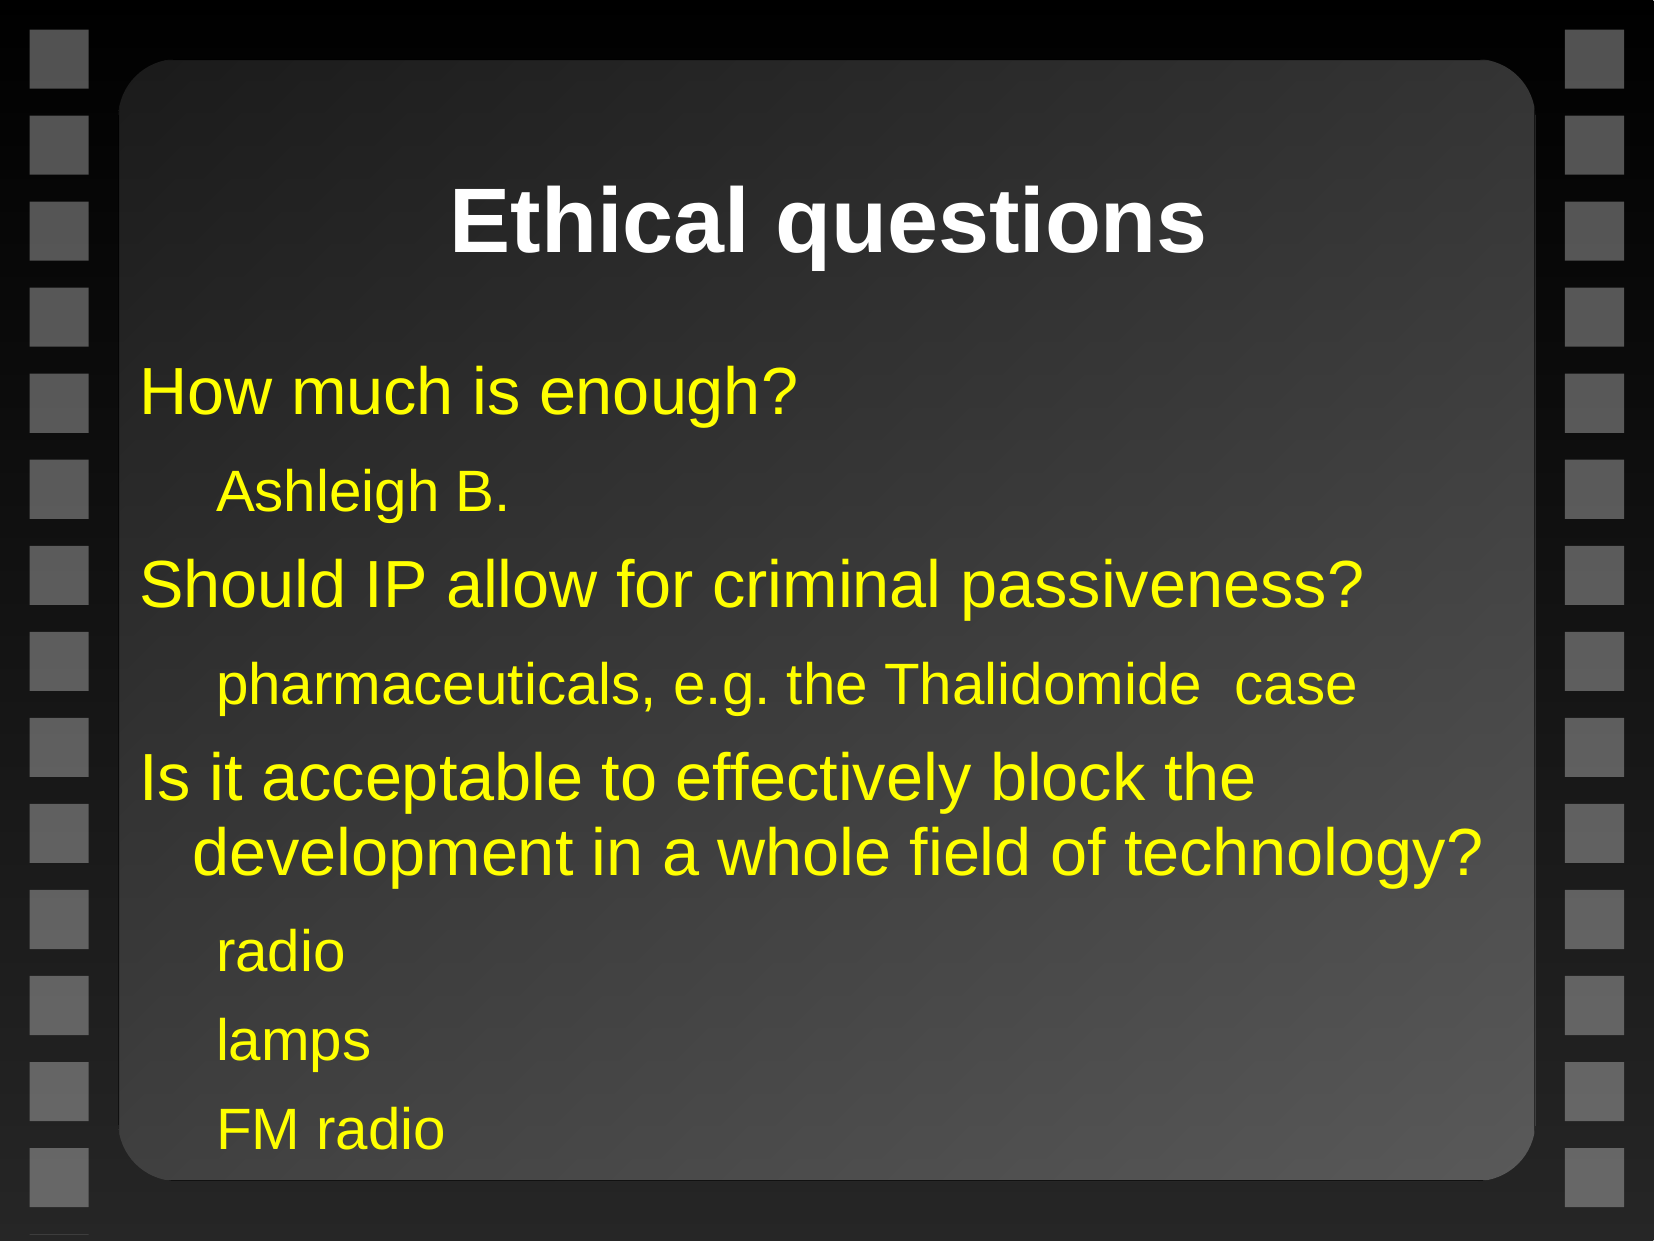

# Ethical questions
How much is enough?
Ashleigh B.
Should IP allow for criminal passiveness?
pharmaceuticals, e.g. the Thalidomide case
Is it acceptable to effectively block the development in a whole field of technology?
radio
lamps
FM radio